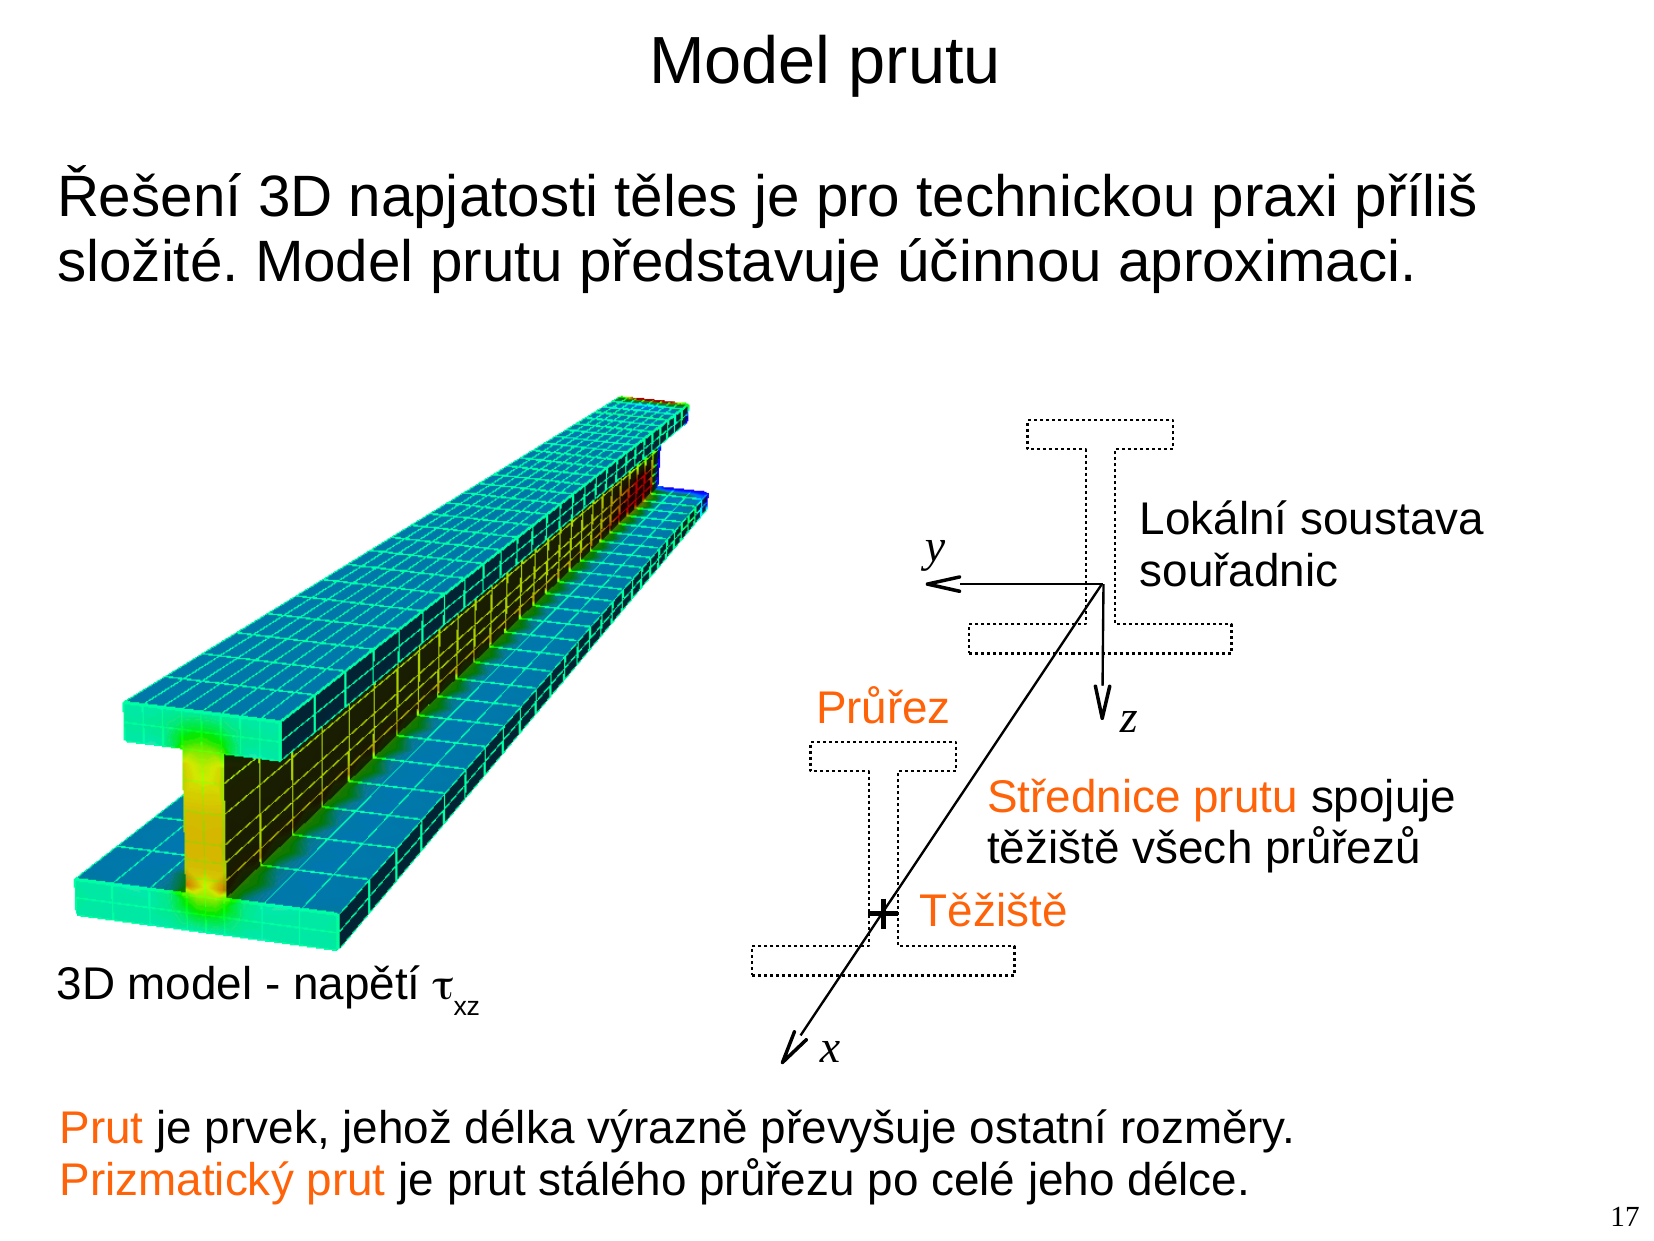

# Model prutu
Řešení 3D napjatosti těles je pro technickou praxi příliš složité. Model prutu představuje účinnou aproximaci.
Lokální soustava souřadnic
y
Průřez
z
Střednice prutu spojuje těžiště všech průřezů
Těžiště
3D model - napětí txz
x
Prut je prvek, jehož délka výrazně převyšuje ostatní rozměry.
Prizmatický prut je prut stálého průřezu po celé jeho délce.
17